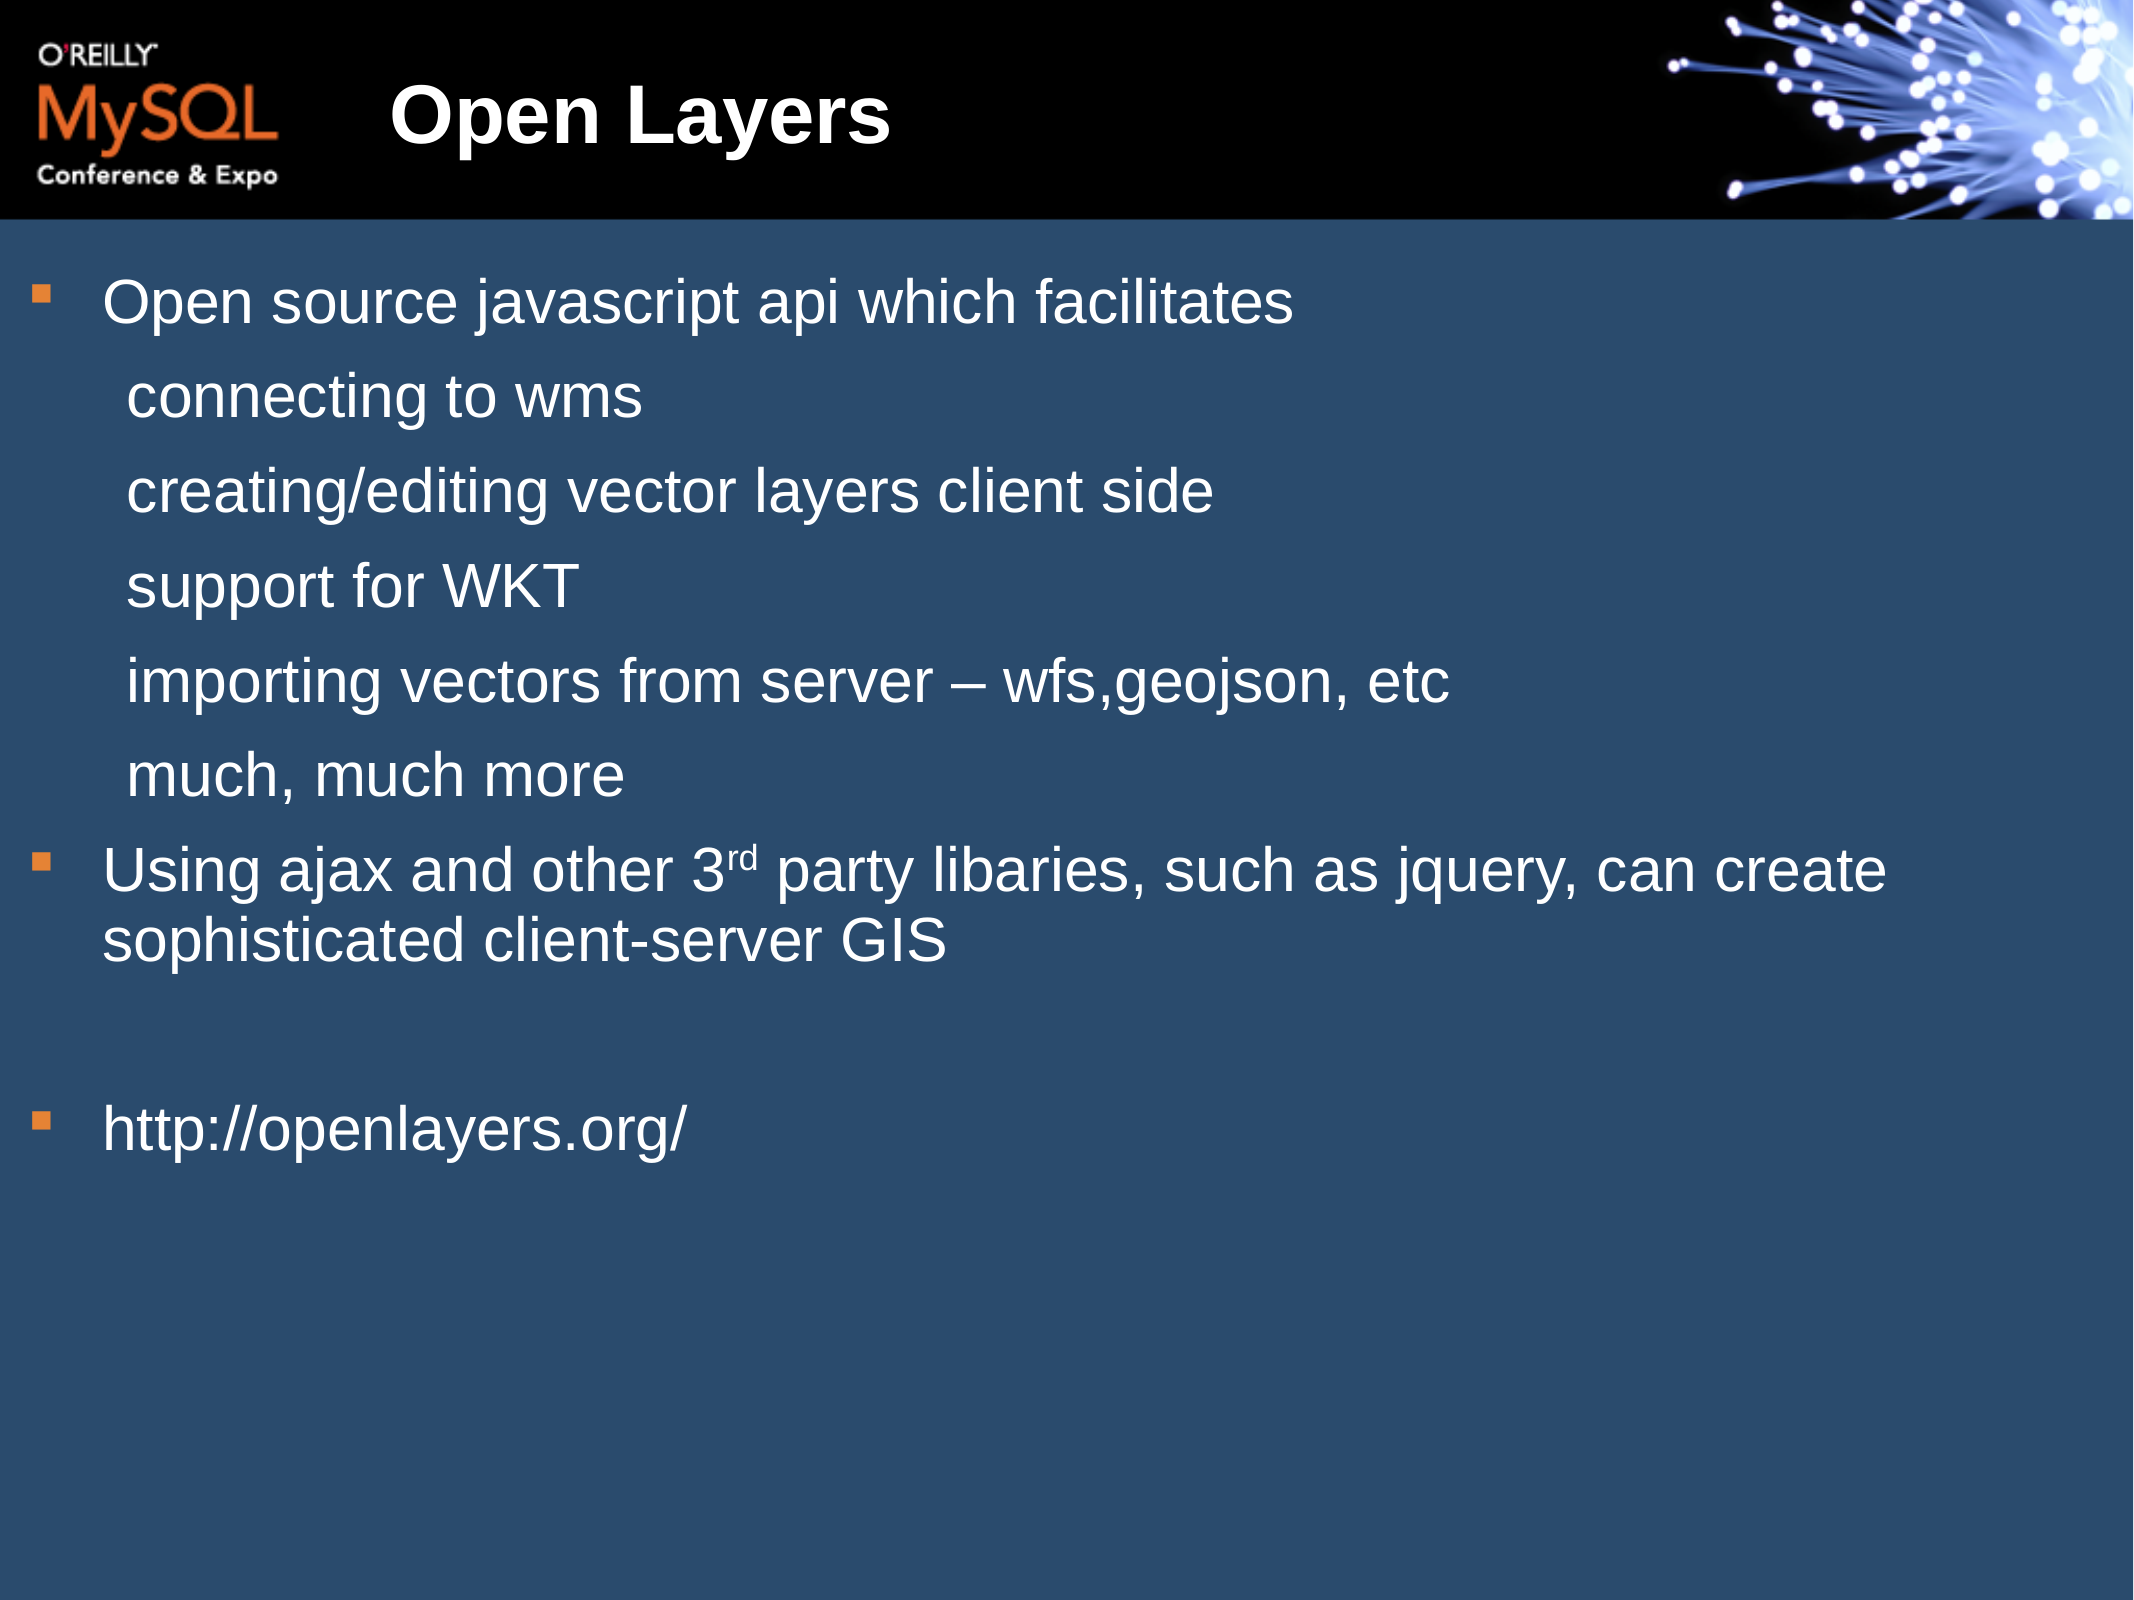

# Open Layers
Open source javascript api which facilitates
 connecting to wms
 creating/editing vector layers client side
 support for WKT
 importing vectors from server – wfs,geojson, etc
 much, much more
Using ajax and other 3rd party libaries, such as jquery, can create sophisticated client-server GIS
http://openlayers.org/